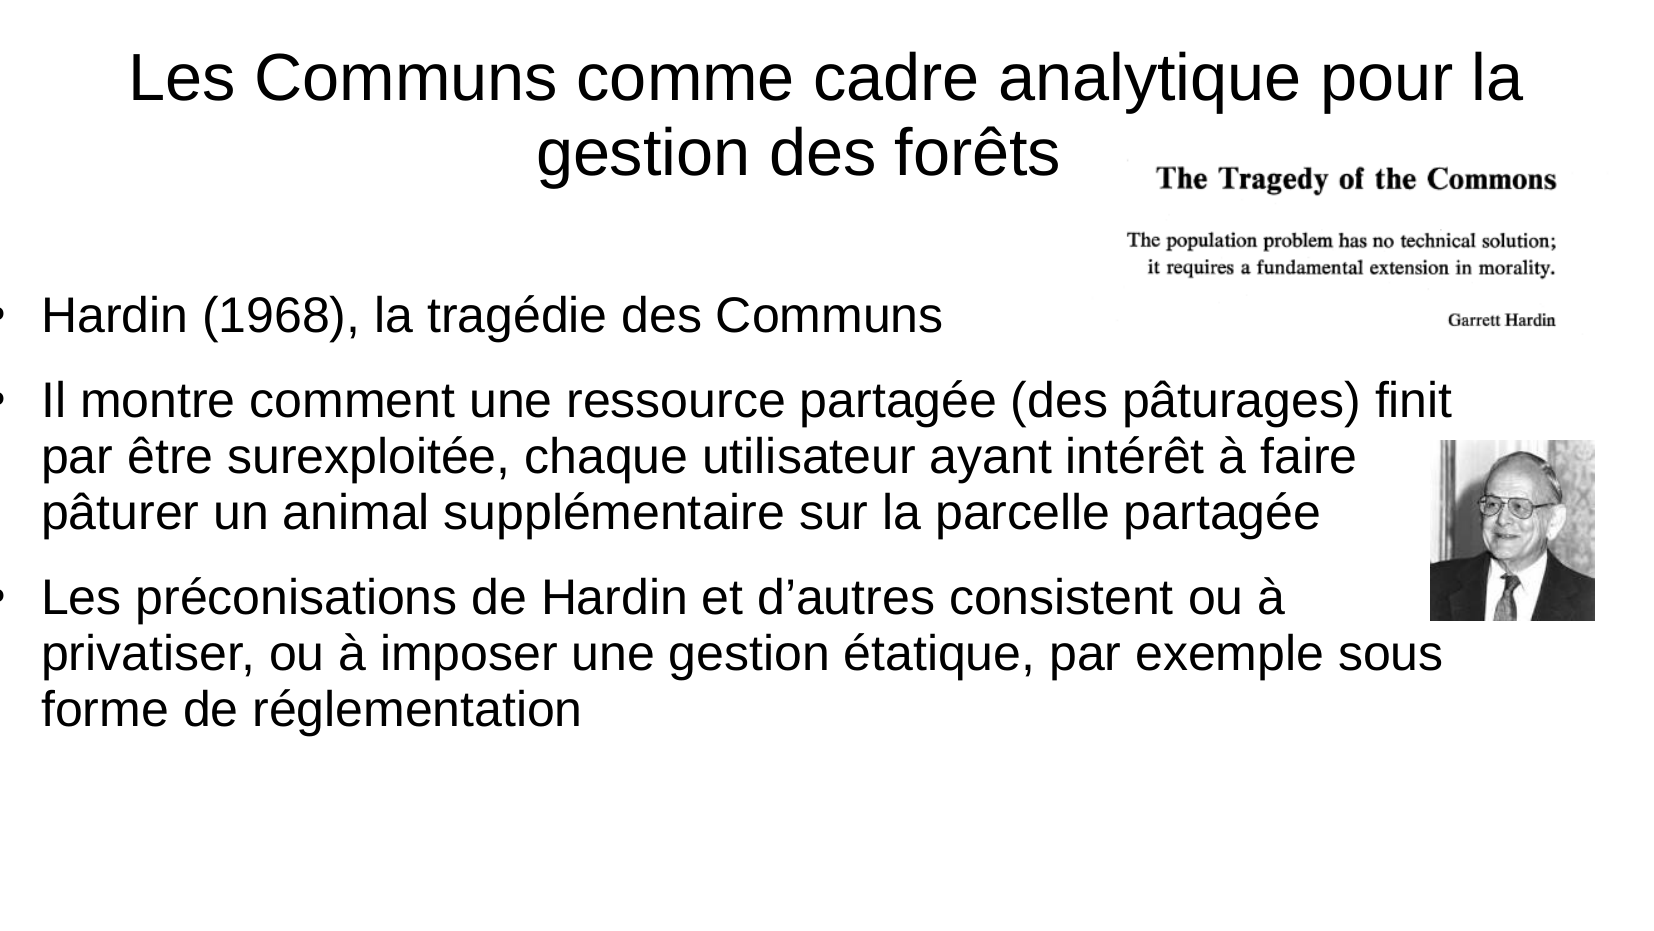

# Les Communs comme cadre analytique pour la gestion des forêts ?
Hardin (1968), la tragédie des Communs
Il montre comment une ressource partagée (des pâturages) finit par être surexploitée, chaque utilisateur ayant intérêt à faire pâturer un animal supplémentaire sur la parcelle partagée
Les préconisations de Hardin et d’autres consistent ou à privatiser, ou à imposer une gestion étatique, par exemple sous forme de réglementation